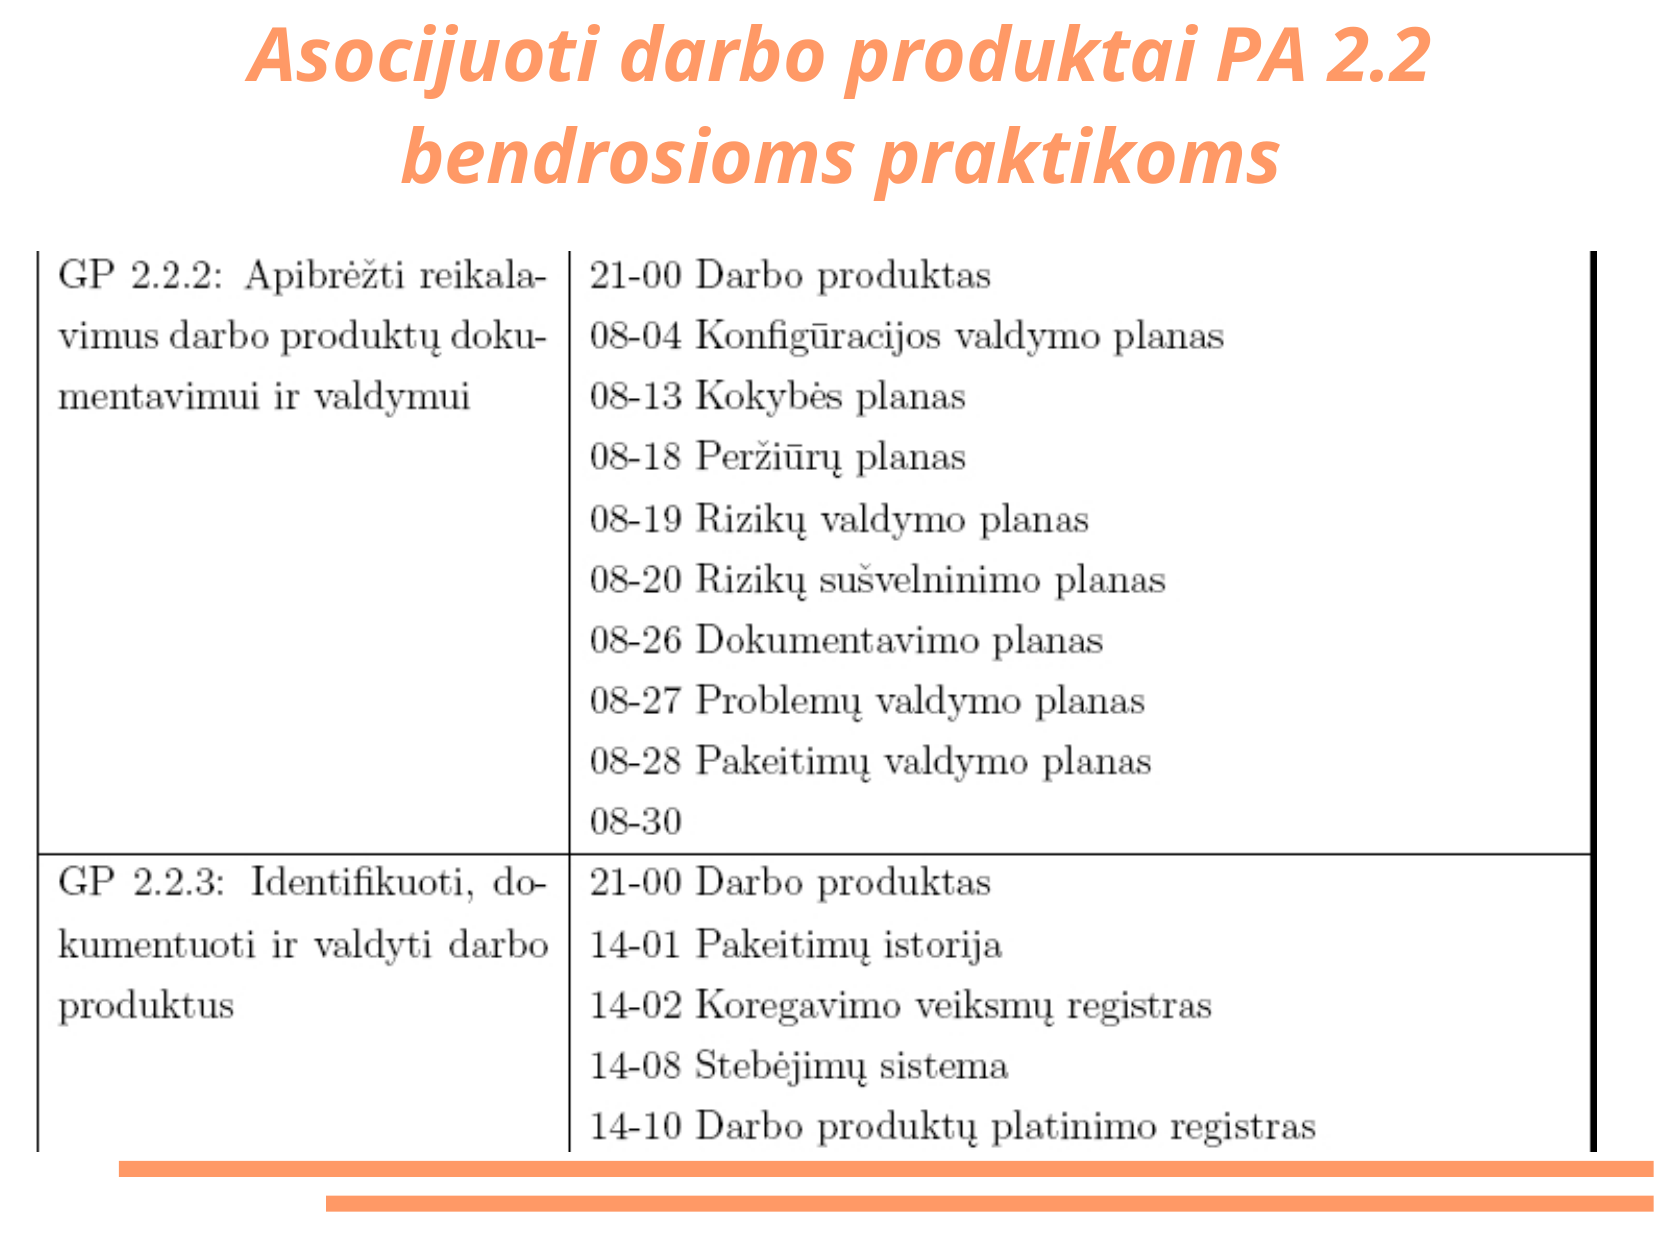

# Asocijuoti darbo produktai PA 2.2 bendrosioms praktikoms